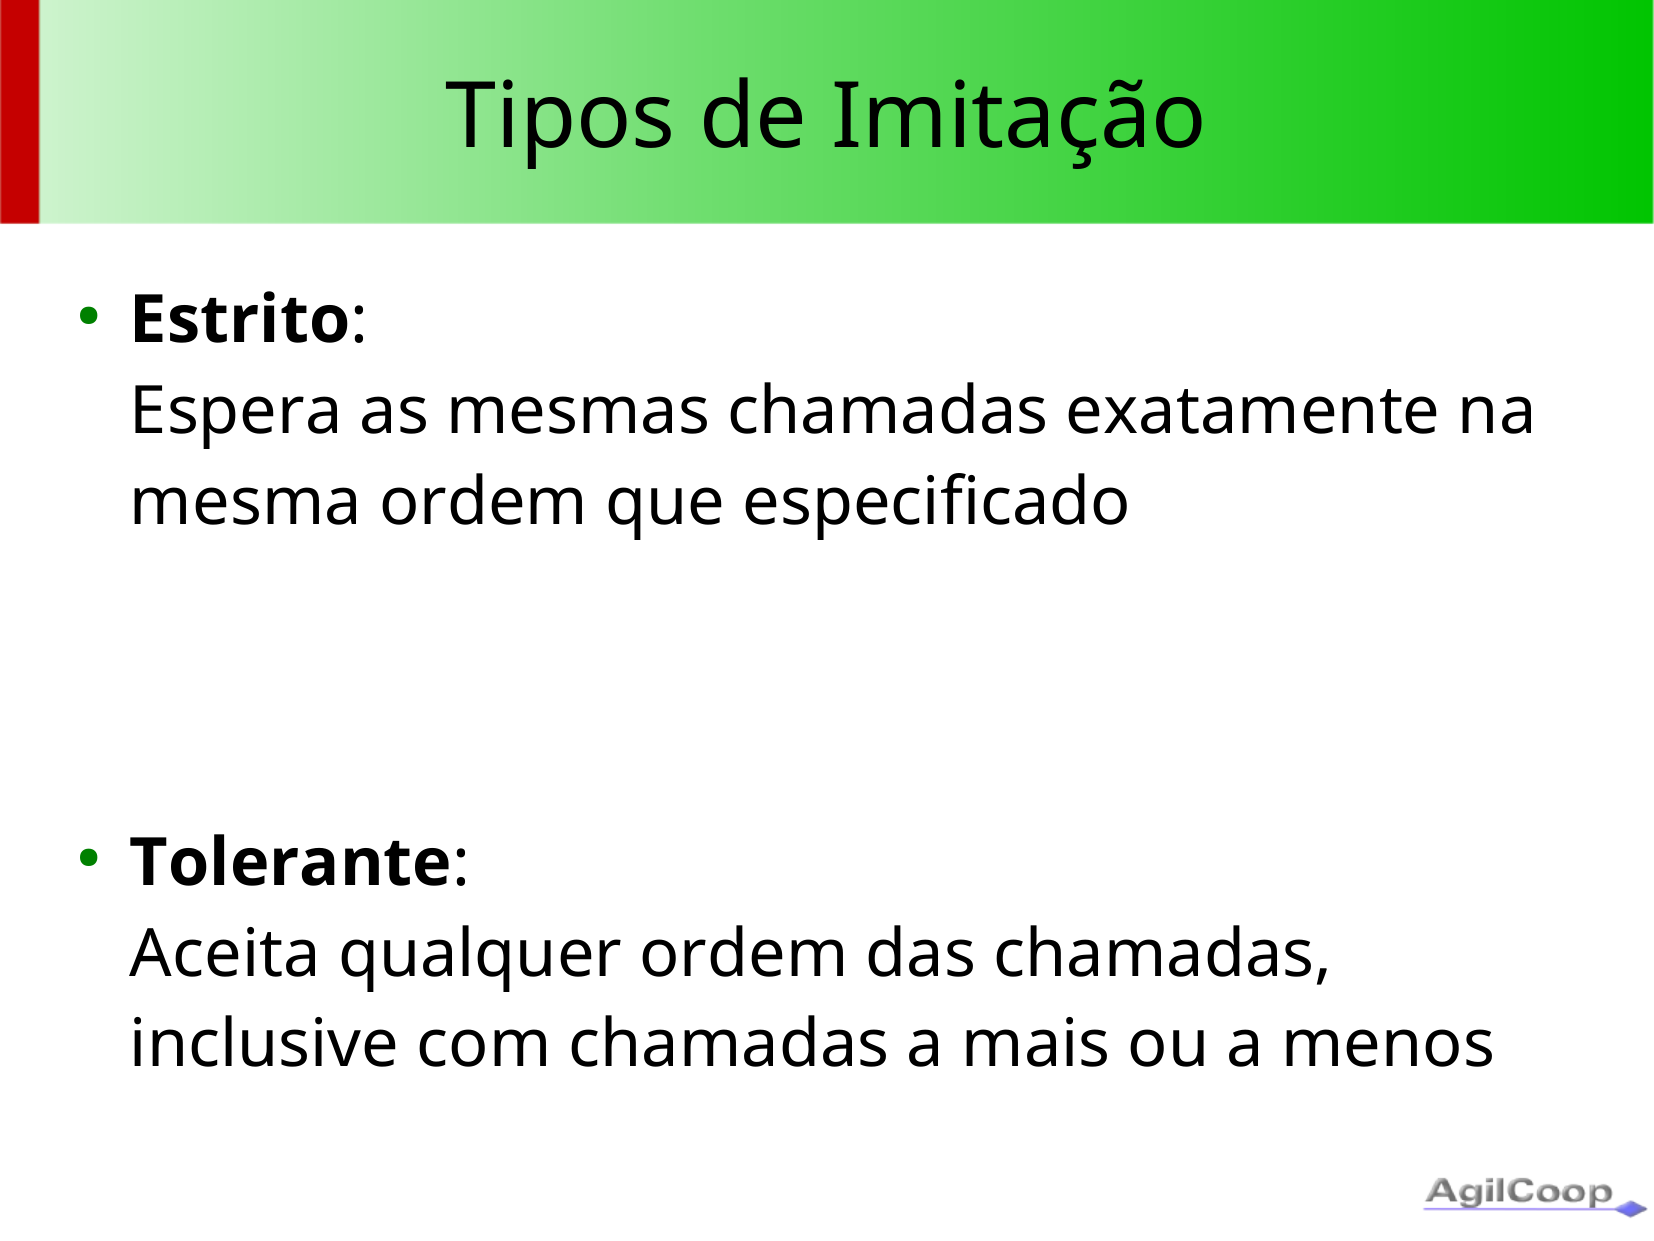

# Tipos de Imitação
Estrito:
Espera as mesmas chamadas exatamente na mesma ordem que especificado
Tolerante:
Aceita qualquer ordem das chamadas, inclusive com chamadas a mais ou a menos